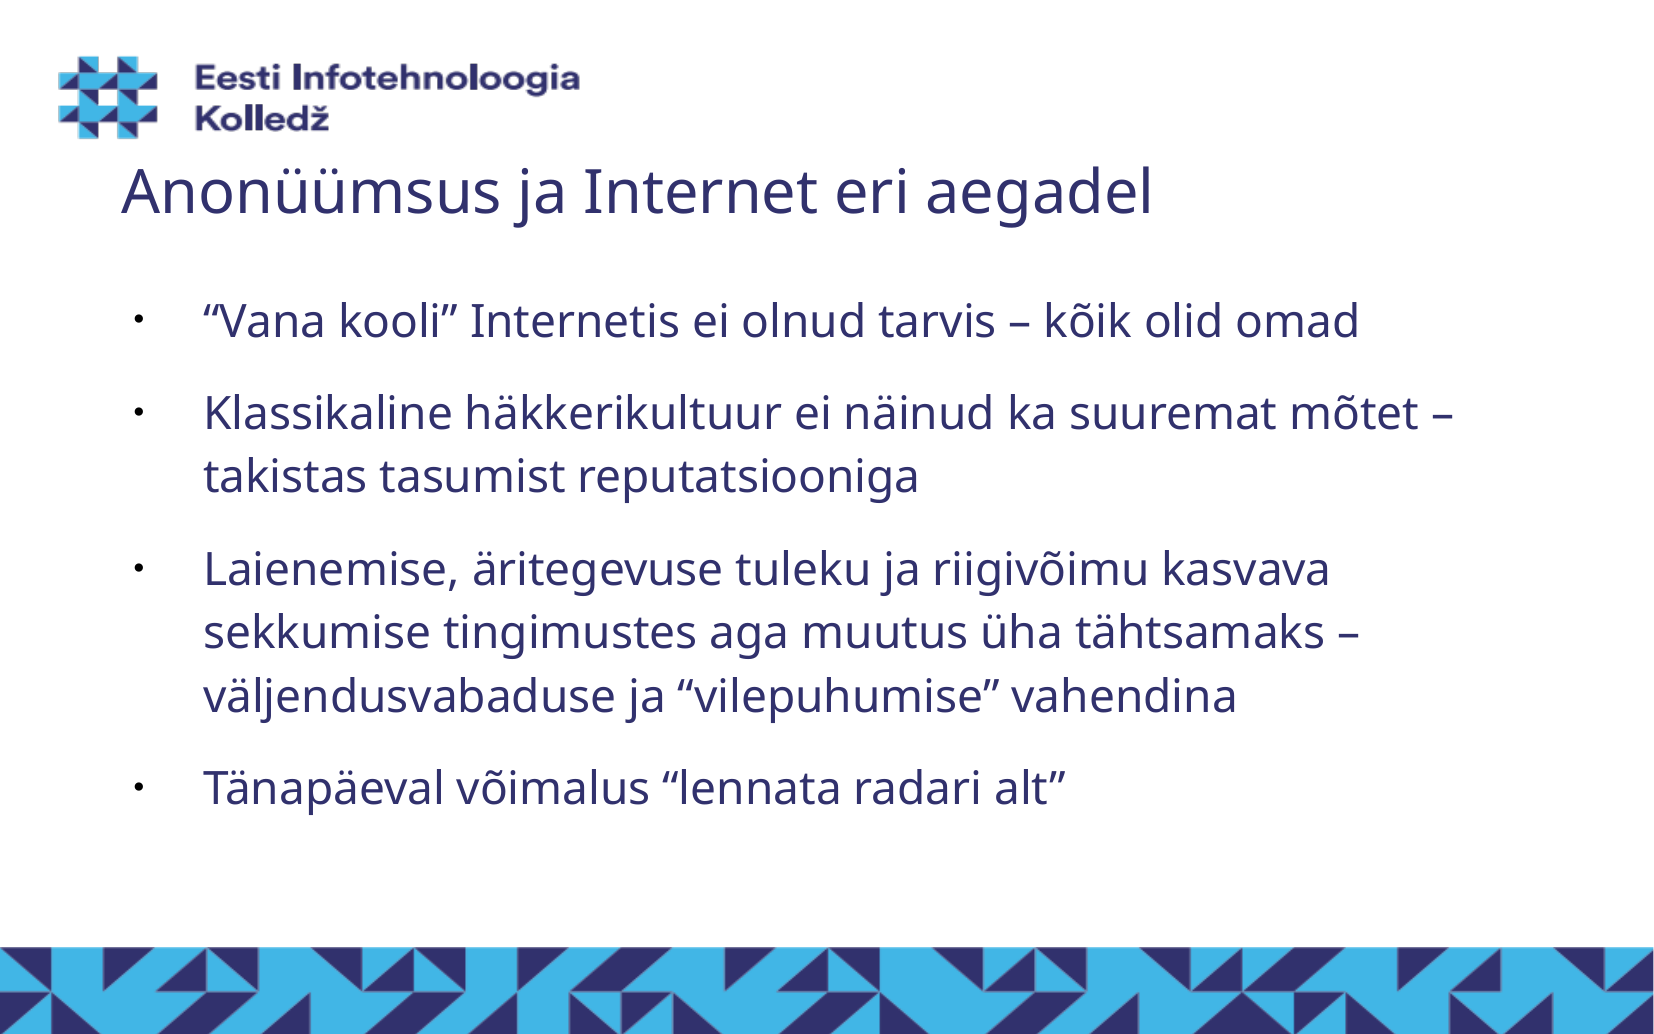

# Anonüümsus ja Internet eri aegadel
“Vana kooli” Internetis ei olnud tarvis – kõik olid omad
Klassikaline häkkerikultuur ei näinud ka suuremat mõtet – takistas tasumist reputatsiooniga
Laienemise, äritegevuse tuleku ja riigivõimu kasvava sekkumise tingimustes aga muutus üha tähtsamaks – väljendusvabaduse ja “vilepuhumise” vahendina
Tänapäeval võimalus “lennata radari alt”